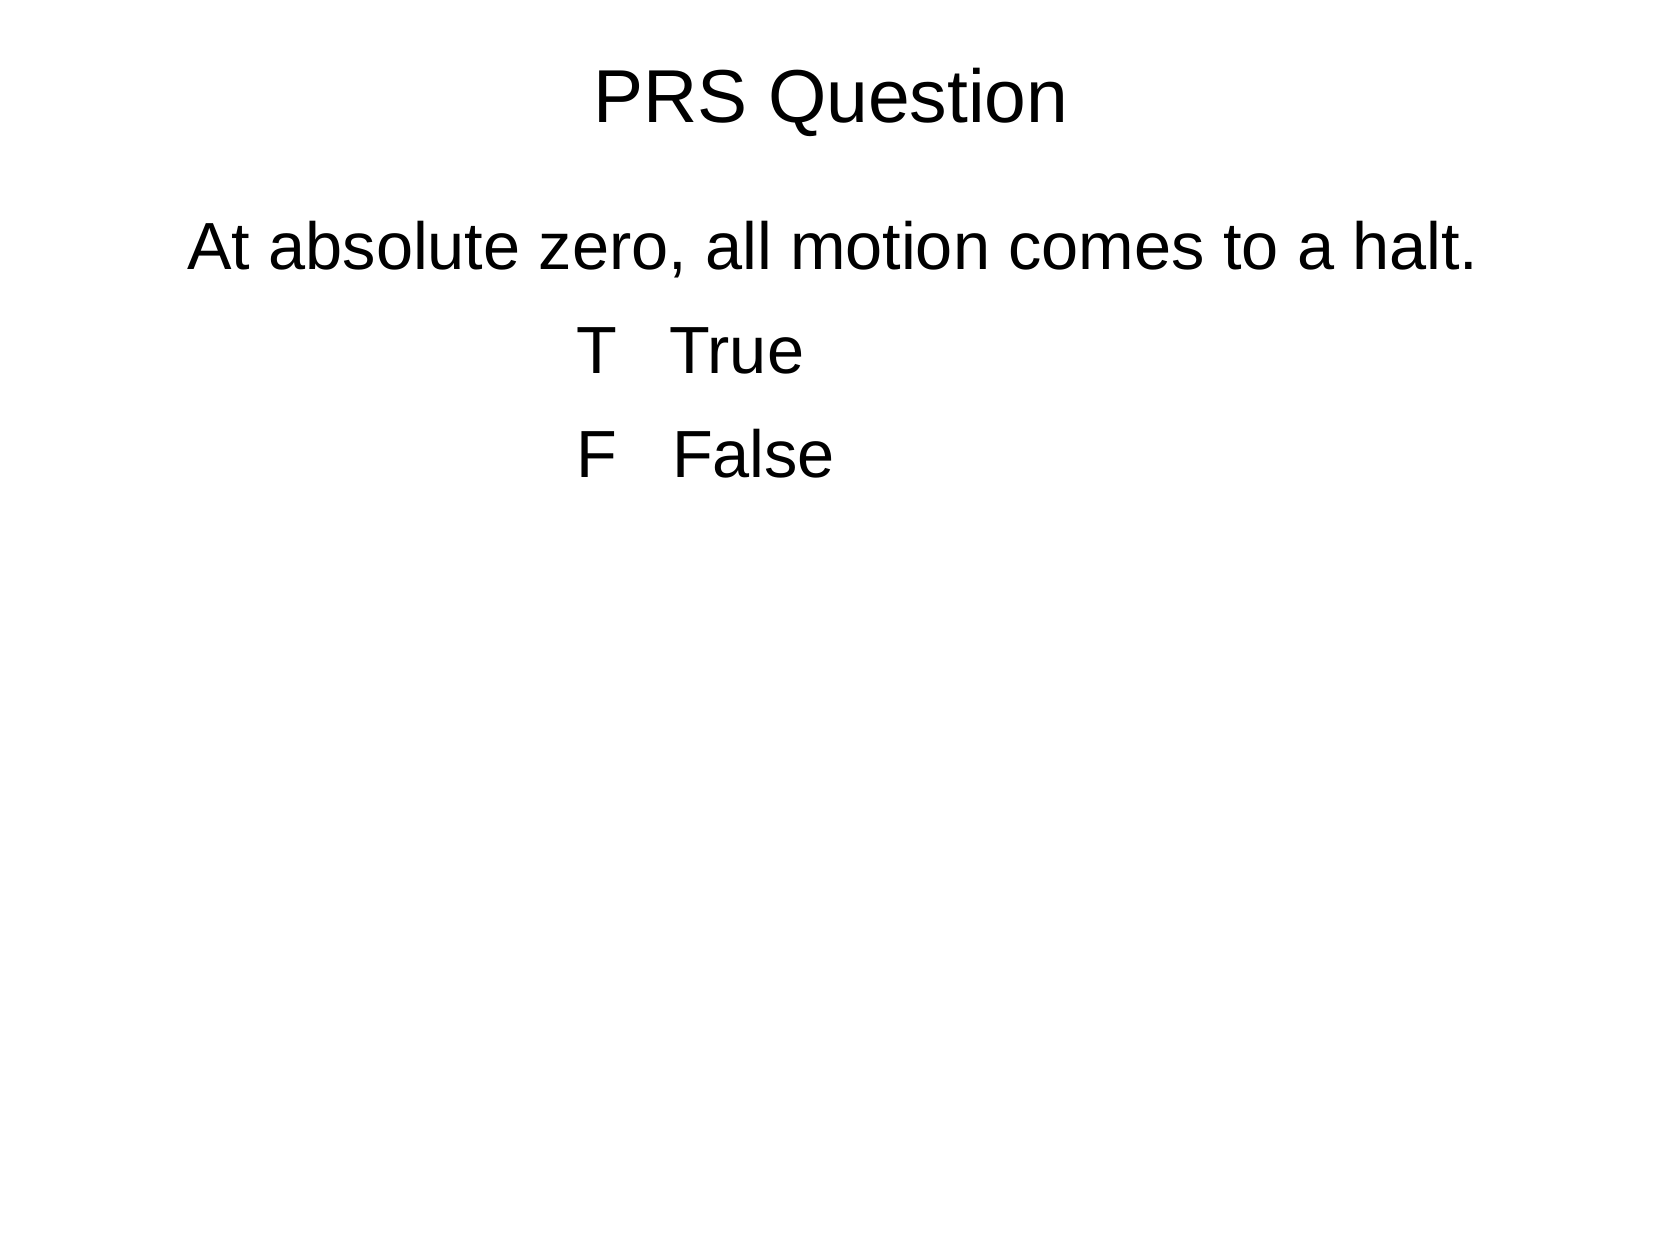

# PRS Question
At absolute zero, all motion comes to a halt.
 T True
 F False